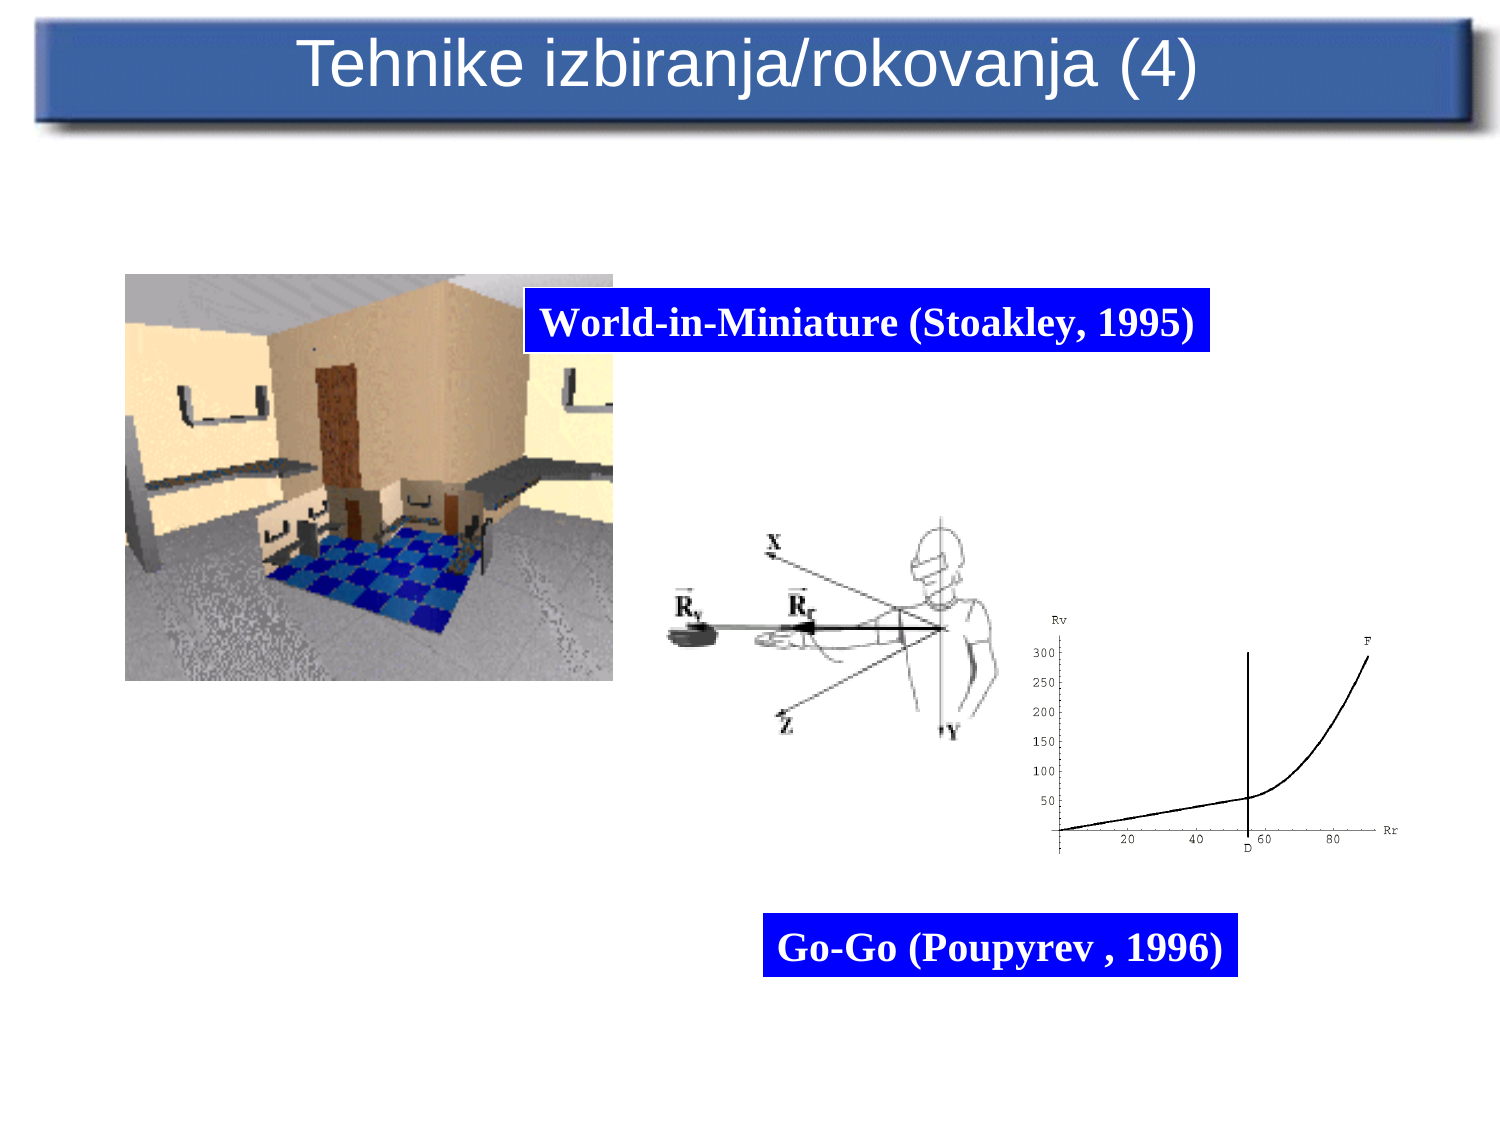

# Tehnike izbiranja/rokovanja (4)
World-in-Miniature (Stoakley, 1995)
Go-Go (Poupyrev , 1996)